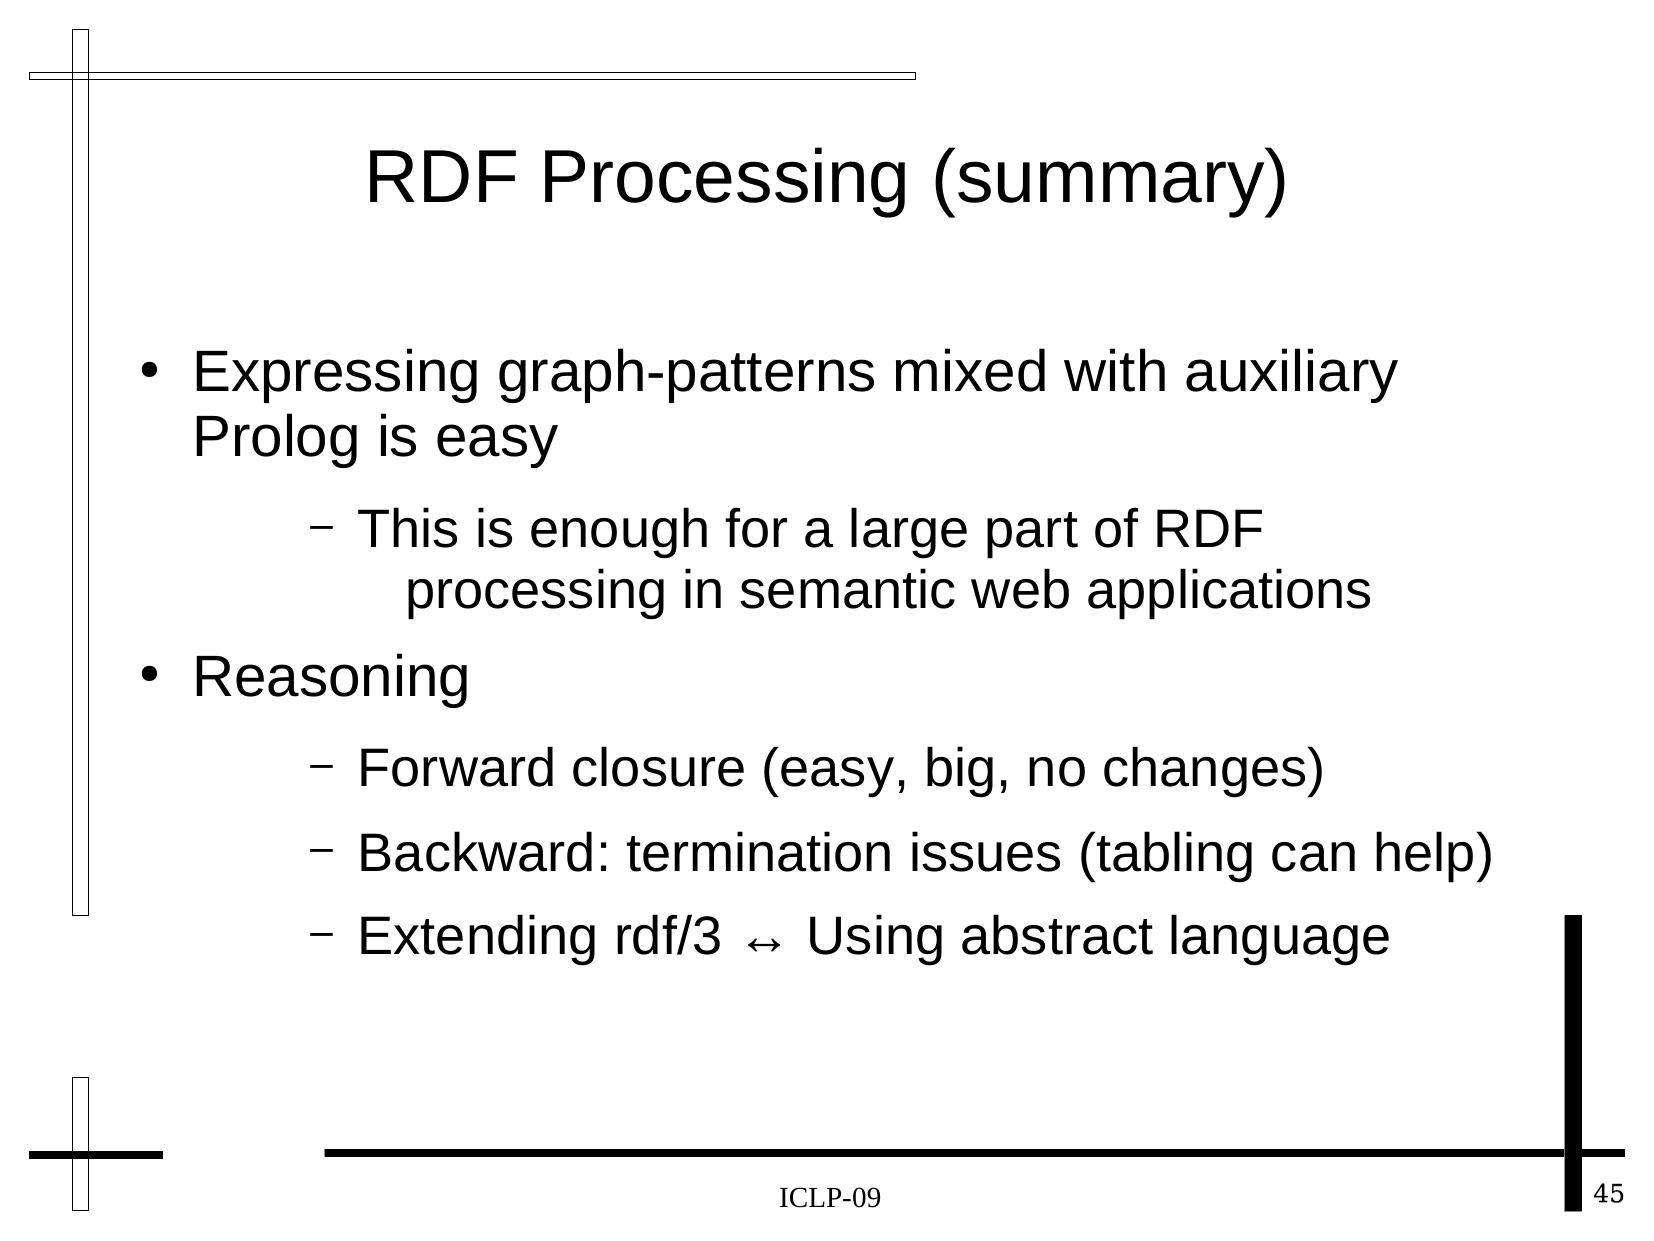

# RDF Processing (summary)
Expressing graph-patterns mixed with auxiliary Prolog is easy
This is enough for a large part of RDF processing in semantic web applications
Reasoning
Forward closure (easy, big, no changes)
Backward: termination issues (tabling can help)
Extending rdf/3 ↔ Using abstract language